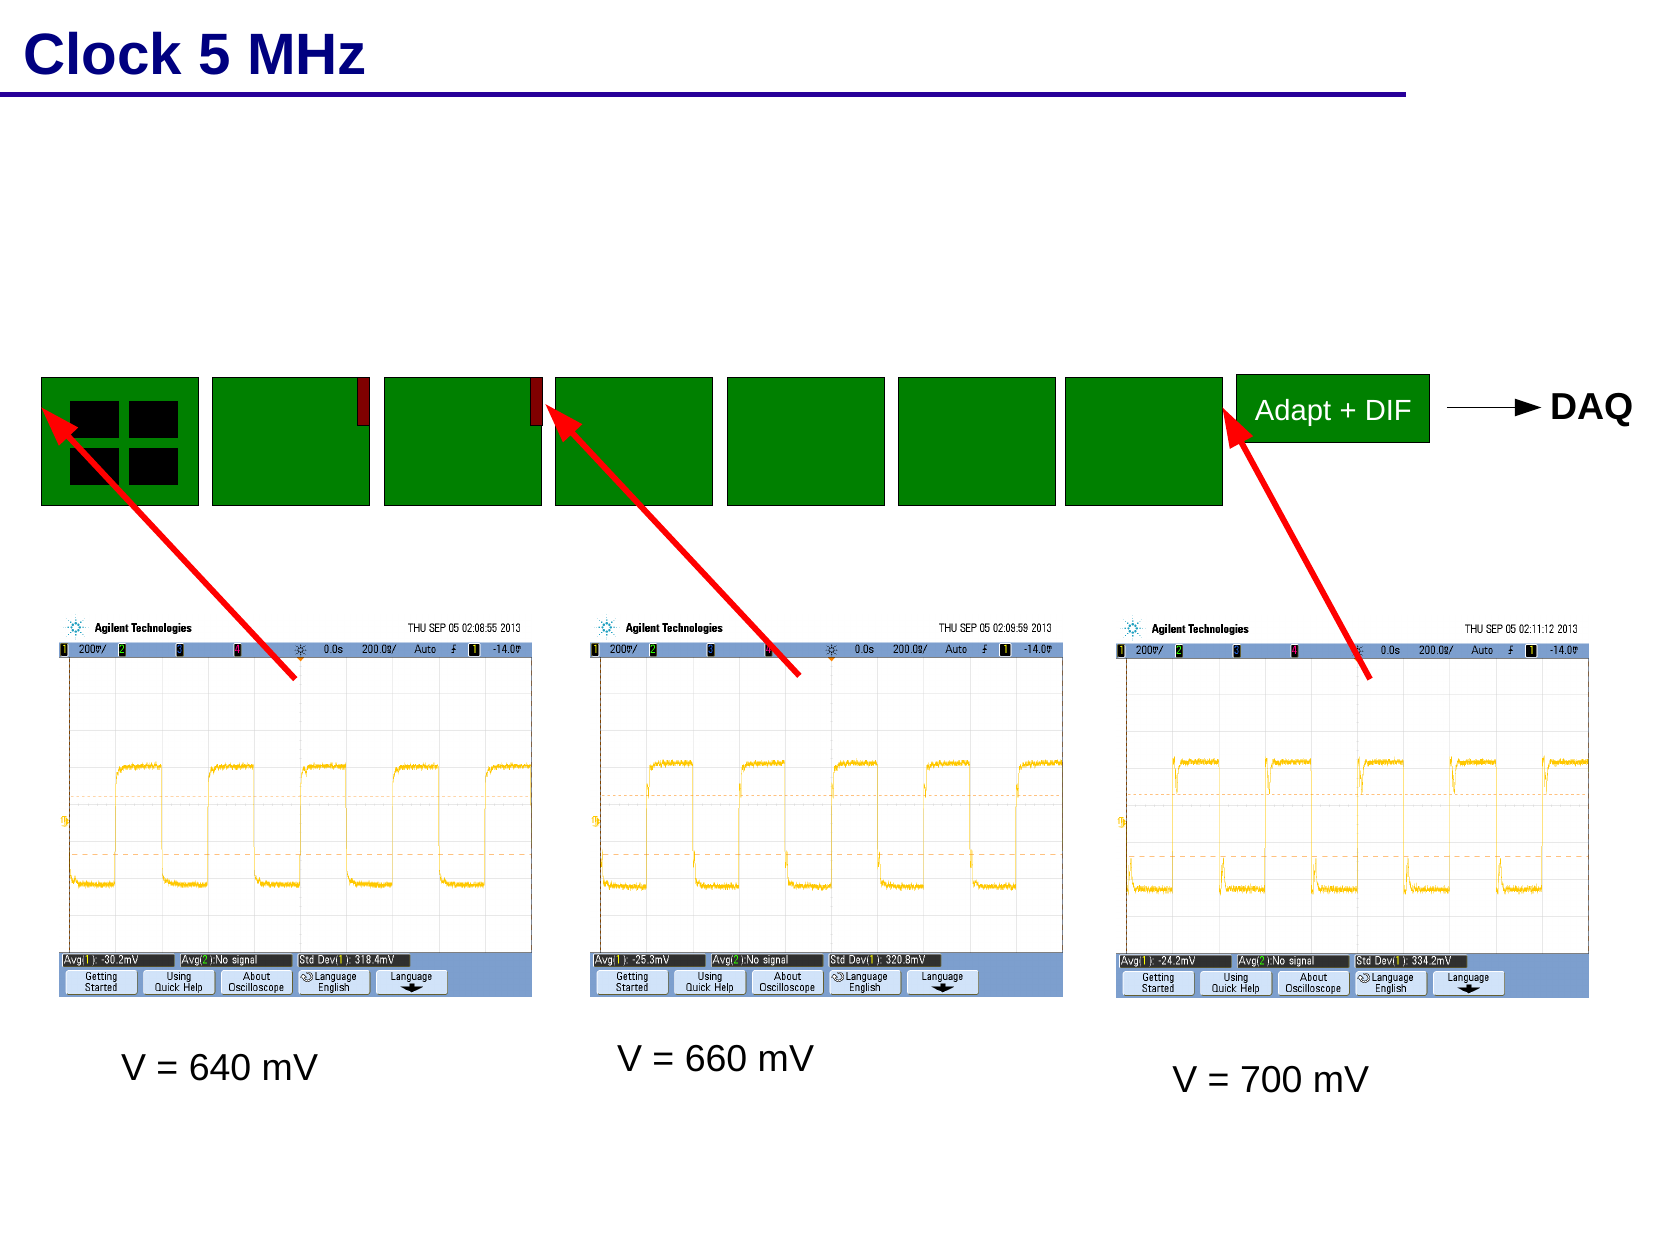

# Clock 5 MHz
DAQ
Adapt + DIF
V = 660 mV
V = 640 mV
V = 700 mV